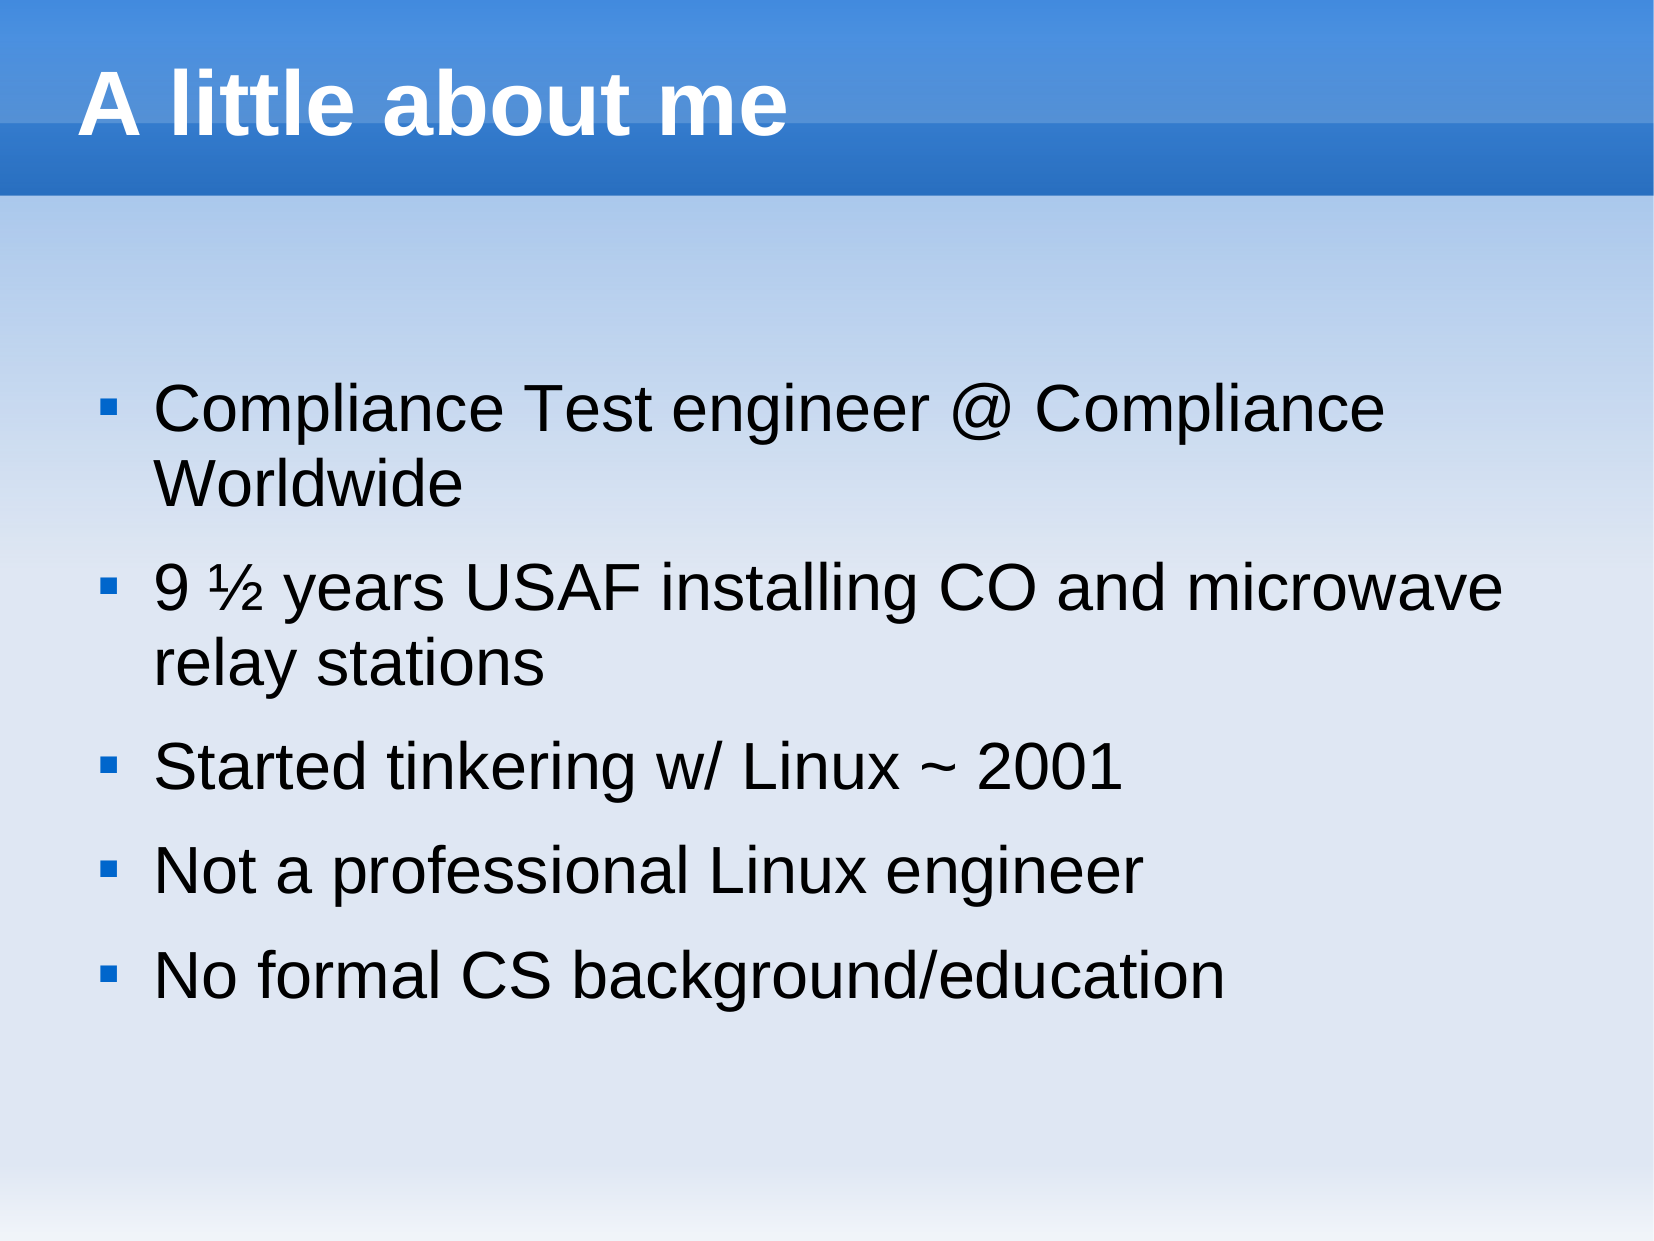

# A little about me
Compliance Test engineer @ Compliance Worldwide
9 ½ years USAF installing CO and microwave relay stations
Started tinkering w/ Linux ~ 2001
Not a professional Linux engineer
No formal CS background/education